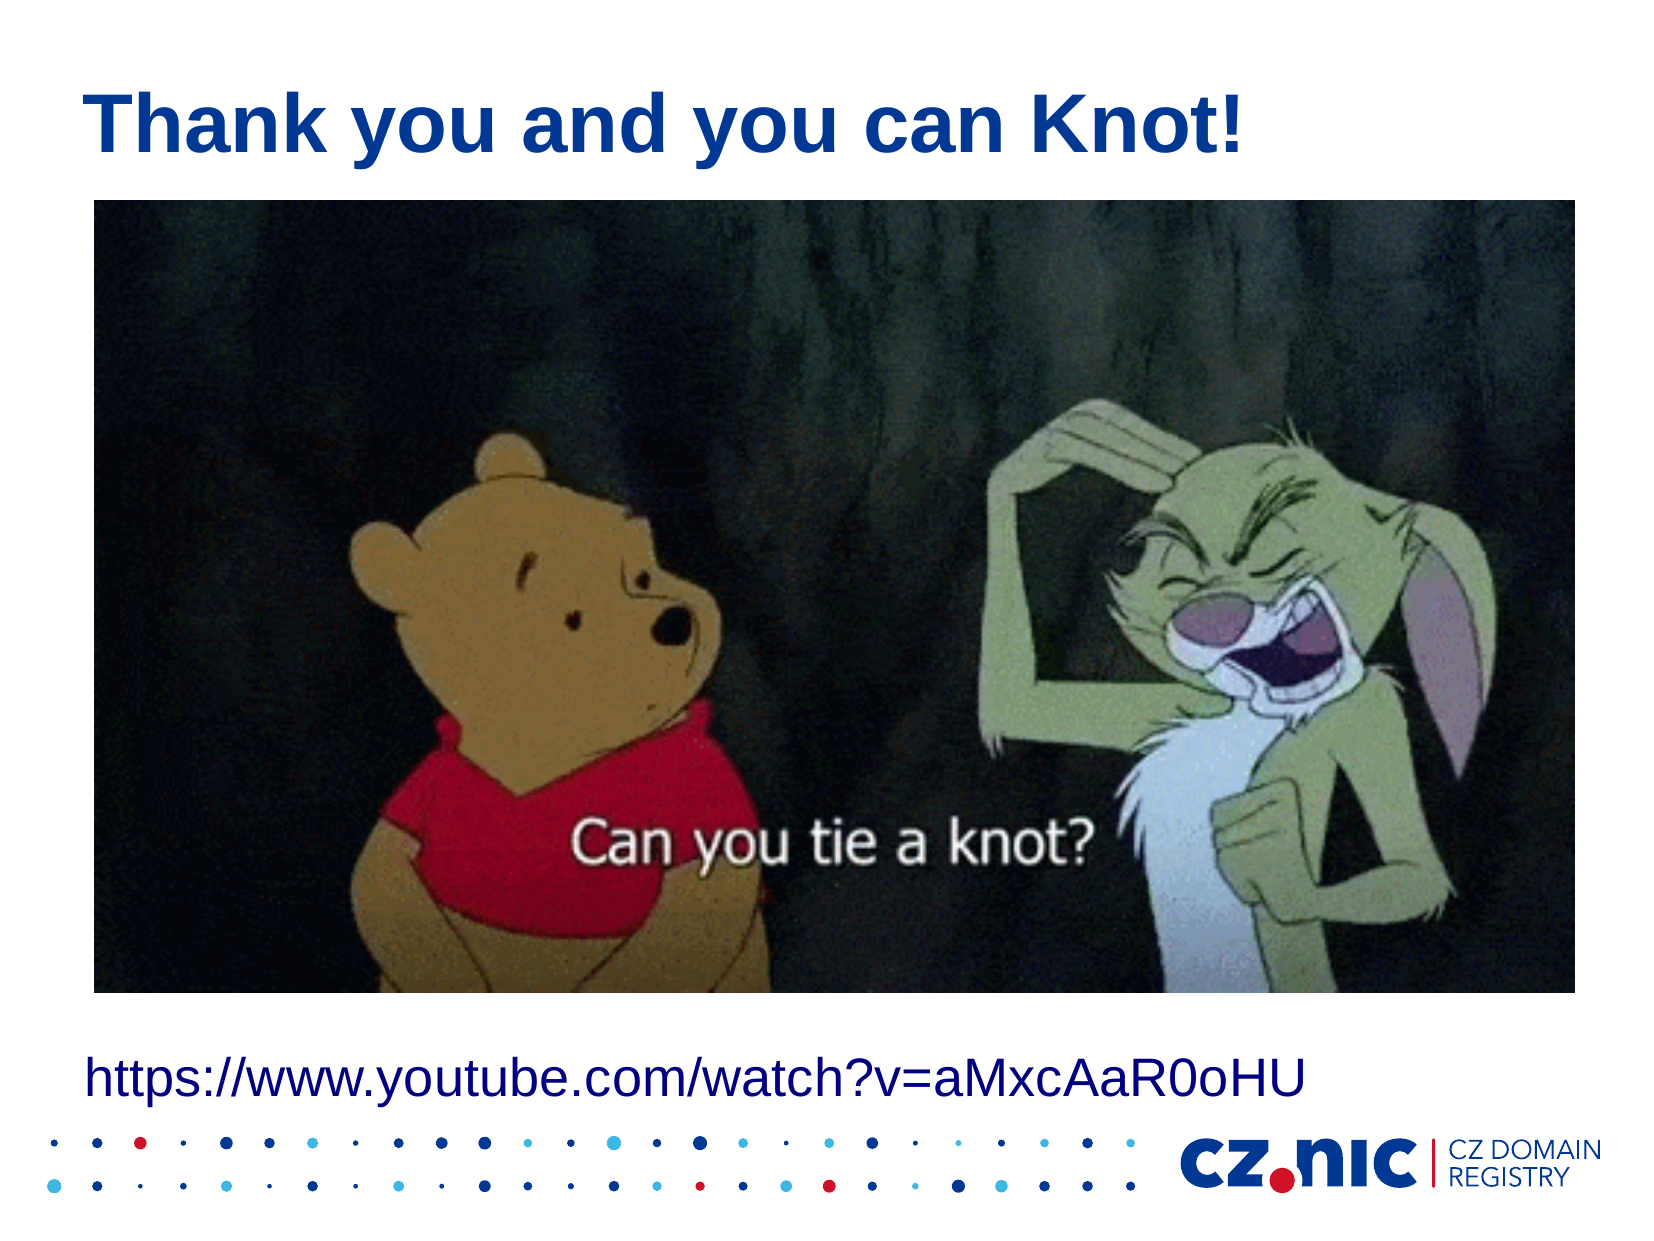

# Thank you and you can Knot!
https://www.youtube.com/watch?v=aMxcAaR0oHU